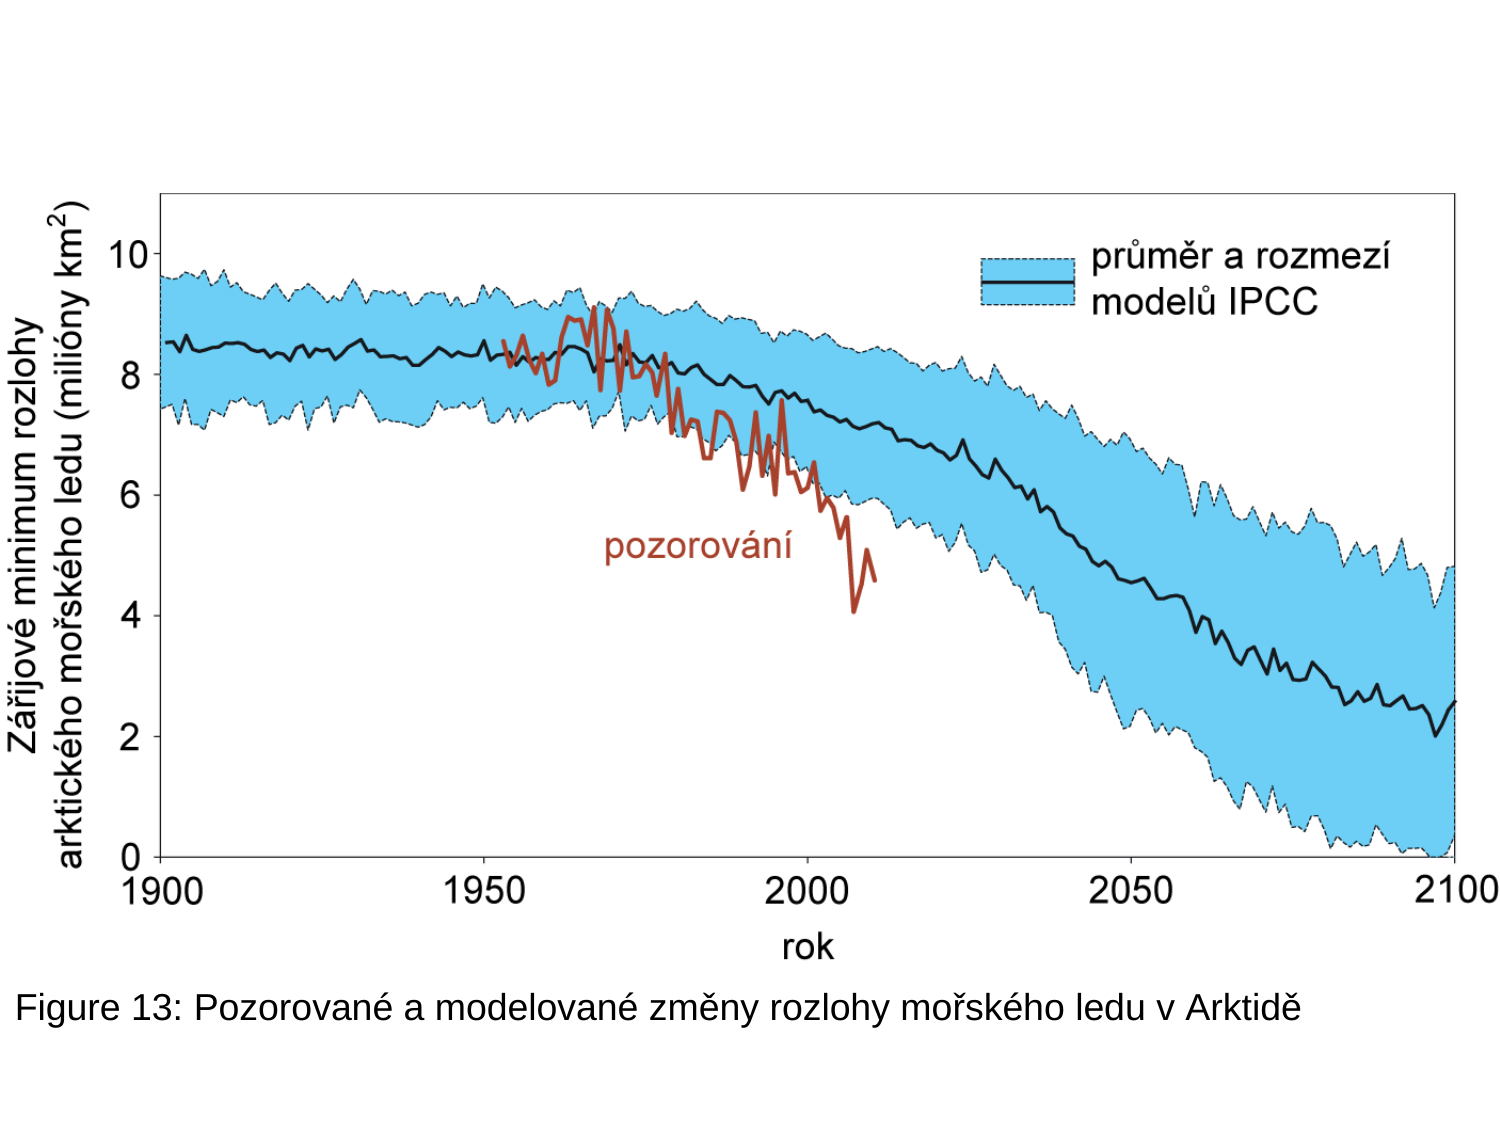

Figure 13: Pozorované a modelované změny rozlohy mořského ledu v Arktidě